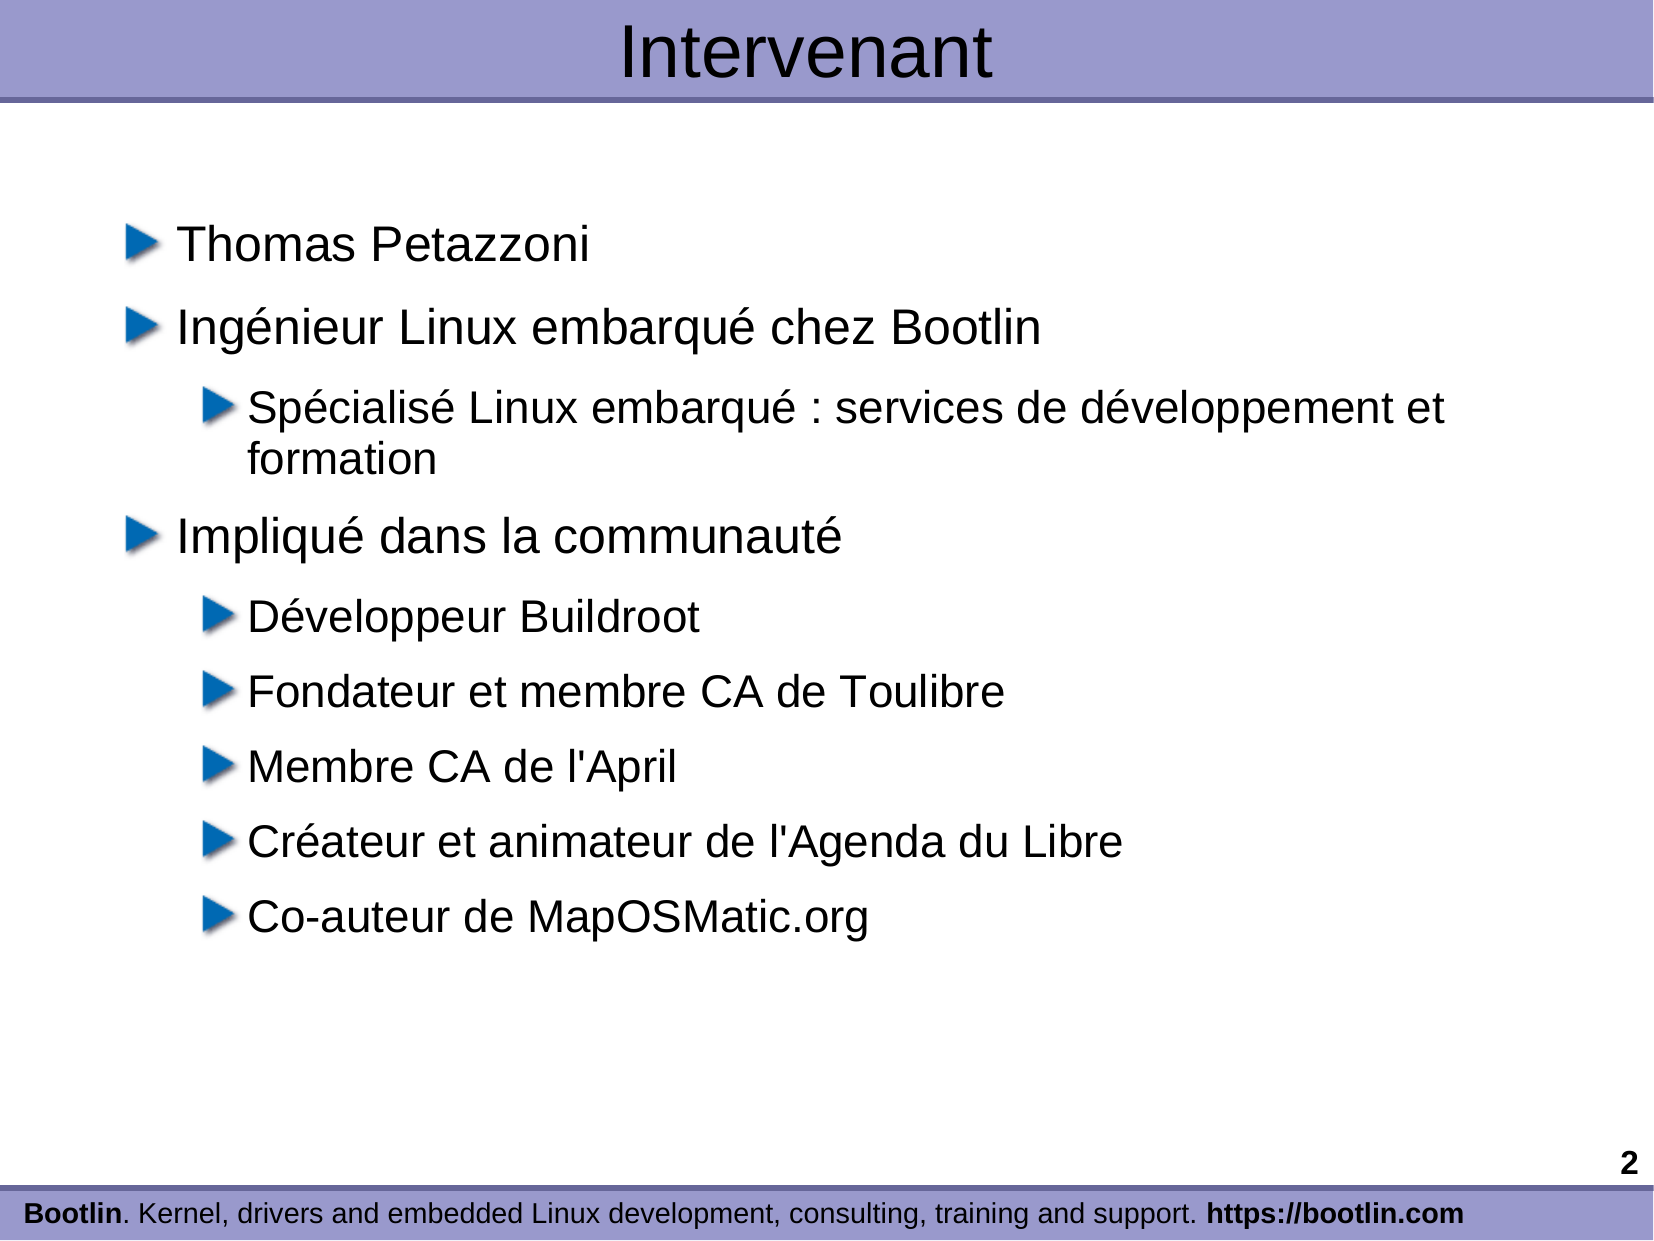

# Intervenant
Thomas Petazzoni
Ingénieur Linux embarqué chez Bootlin
Spécialisé Linux embarqué : services de développement et formation
Impliqué dans la communauté
Développeur Buildroot
Fondateur et membre CA de Toulibre
Membre CA de l'April
Créateur et animateur de l'Agenda du Libre
Co-auteur de MapOSMatic.org